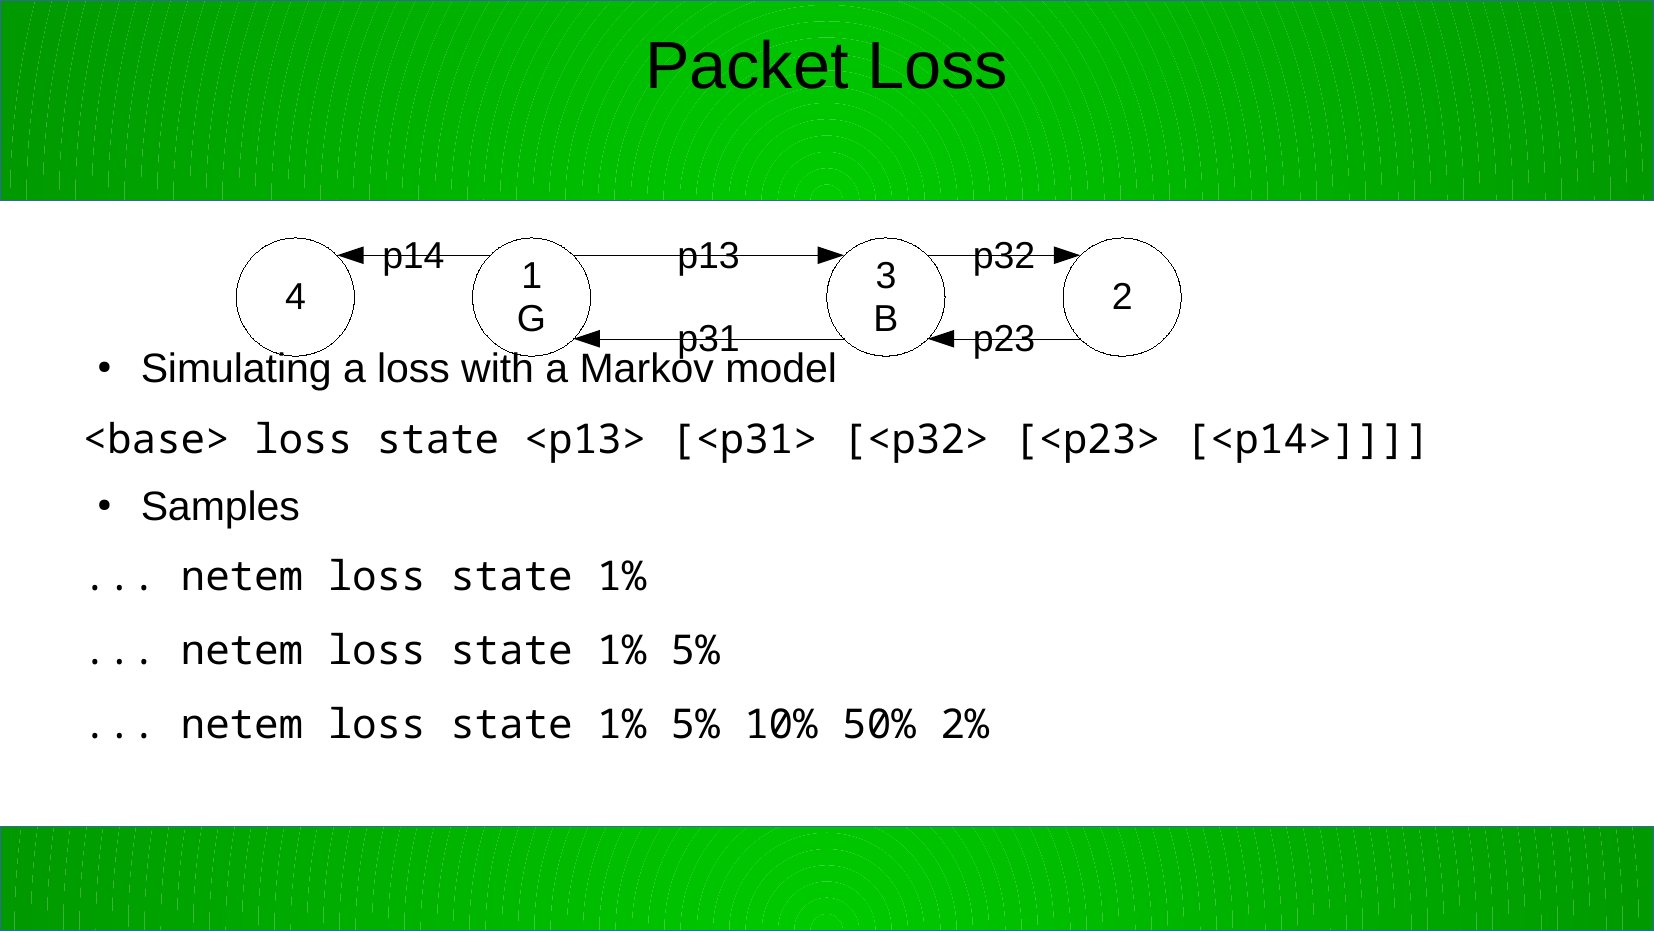

# Packet Loss
Simulating a loss with a Markov model
<base> loss state <p13> [<p31> [<p32> [<p23> [<p14>]]]]
Samples
... netem loss state 1%
... netem loss state 1% 5%
... netem loss state 1% 5% 10% 50% 2%
4
1
G
3
B
2